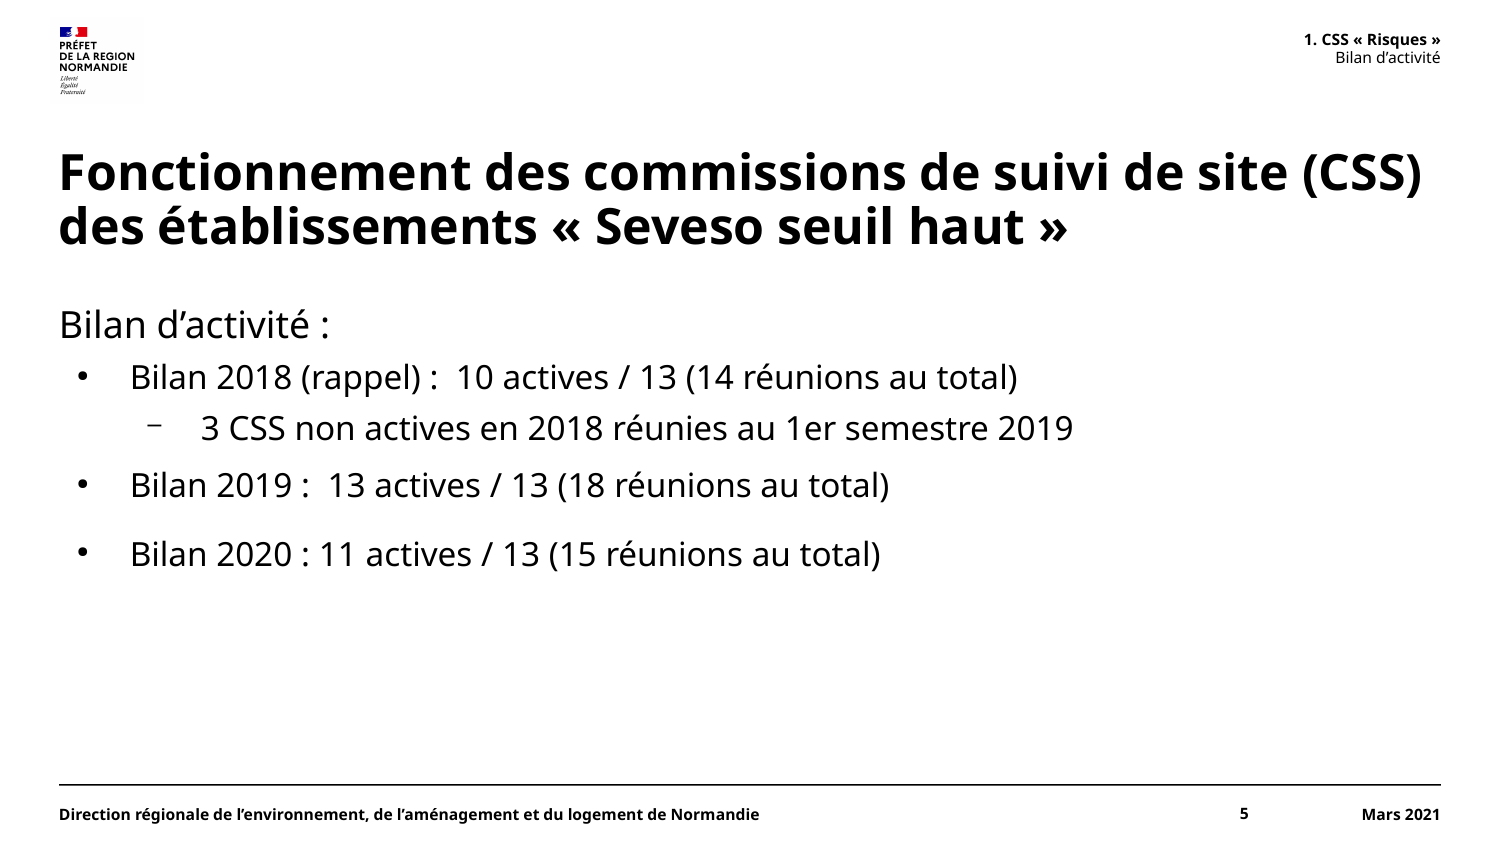

CSS « Risques »
Bilan d’activité
# Fonctionnement des commissions de suivi de site (CSS) des établissements « Seveso seuil haut »
Bilan d’activité :
Bilan 2018 (rappel) : 10 actives / 13 (14 réunions au total)
3 CSS non actives en 2018 réunies au 1er semestre 2019
Bilan 2019 : 13 actives / 13 (18 réunions au total)
Bilan 2020 : 11 actives / 13 (15 réunions au total)
Direction régionale de l’environnement, de l’aménagement et du logement de Normandie
Mars 2021